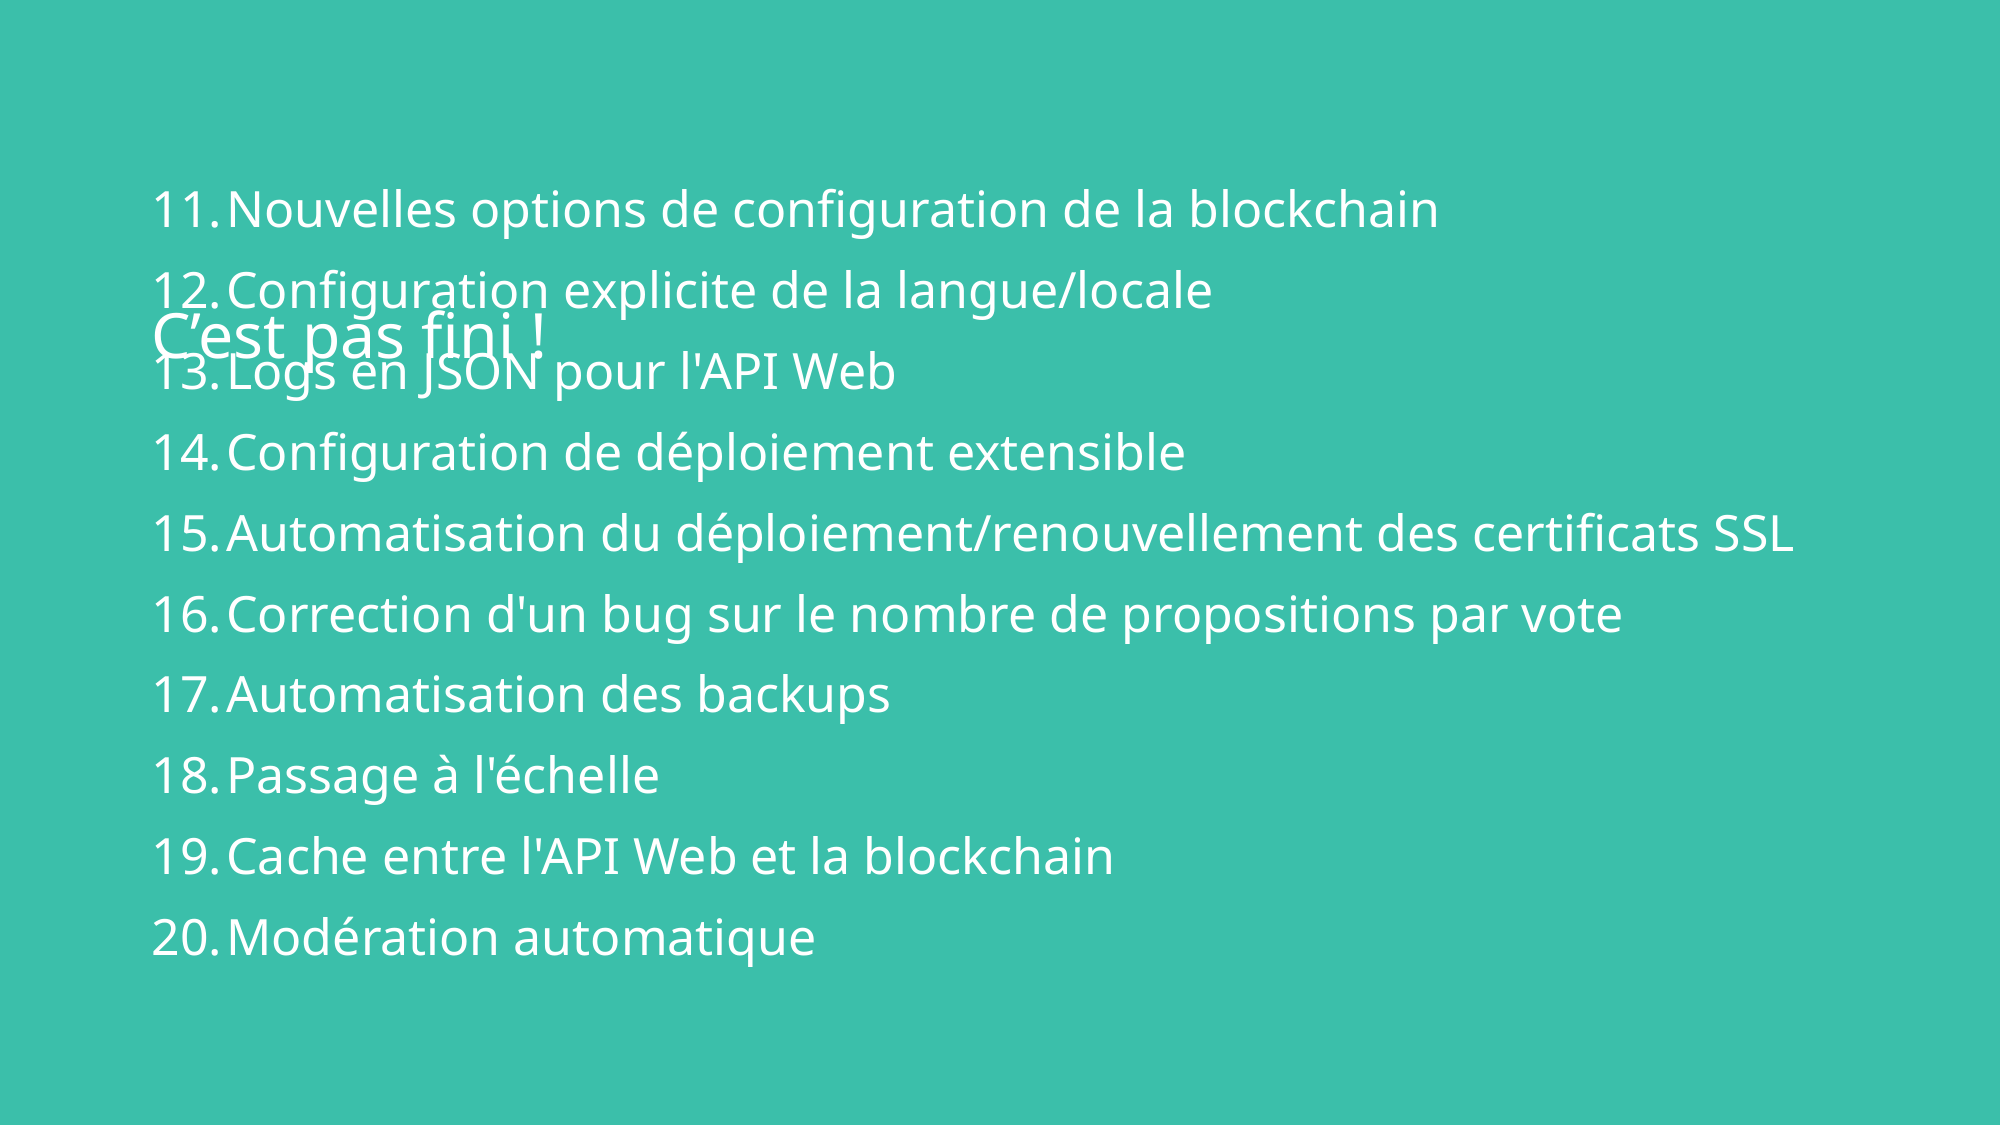

Nouvelles options de configuration de la blockchain
Configuration explicite de la langue/locale
Logs en JSON pour l'API Web
Configuration de déploiement extensible
Automatisation du déploiement/renouvellement des certificats SSL
Correction d'un bug sur le nombre de propositions par vote
Automatisation des backups
Passage à l'échelle
Cache entre l'API Web et la blockchain
Modération automatique
# C’est pas fini !